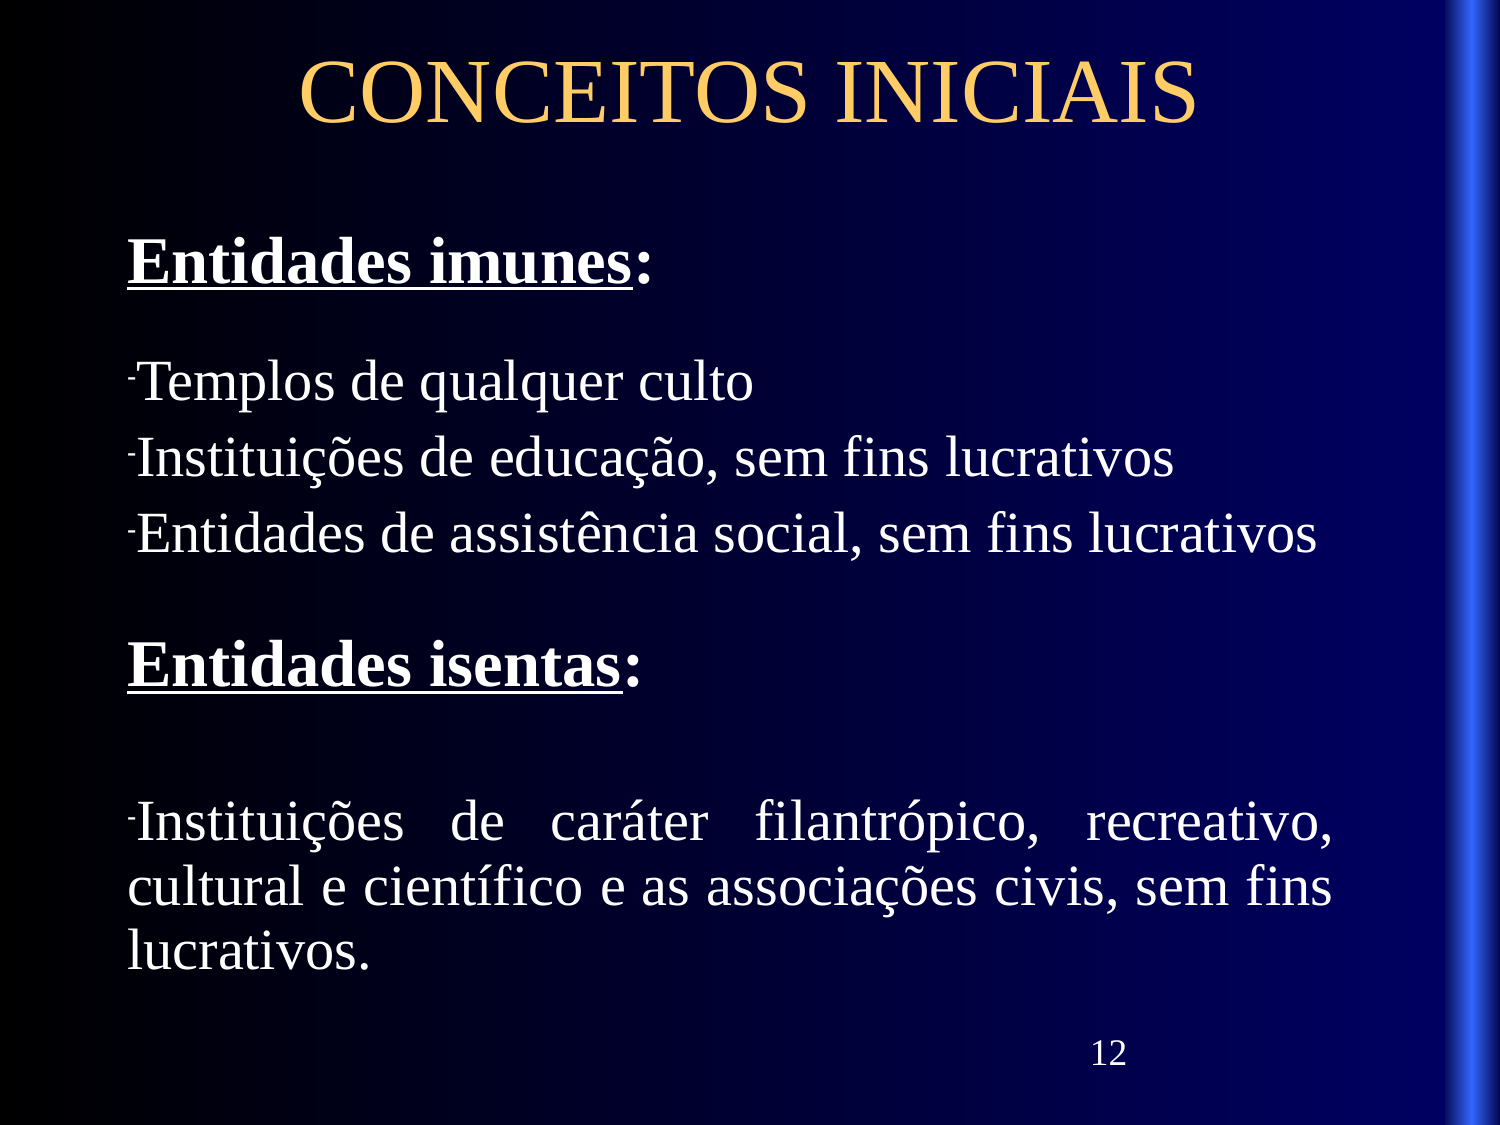

# CONCEITOS INICIAIS
Entidades imunes:
Templos de qualquer culto
Instituições de educação, sem fins lucrativos
Entidades de assistência social, sem fins lucrativos
Entidades isentas:
Instituições de caráter filantrópico, recreativo, cultural e científico e as associações civis, sem fins lucrativos.